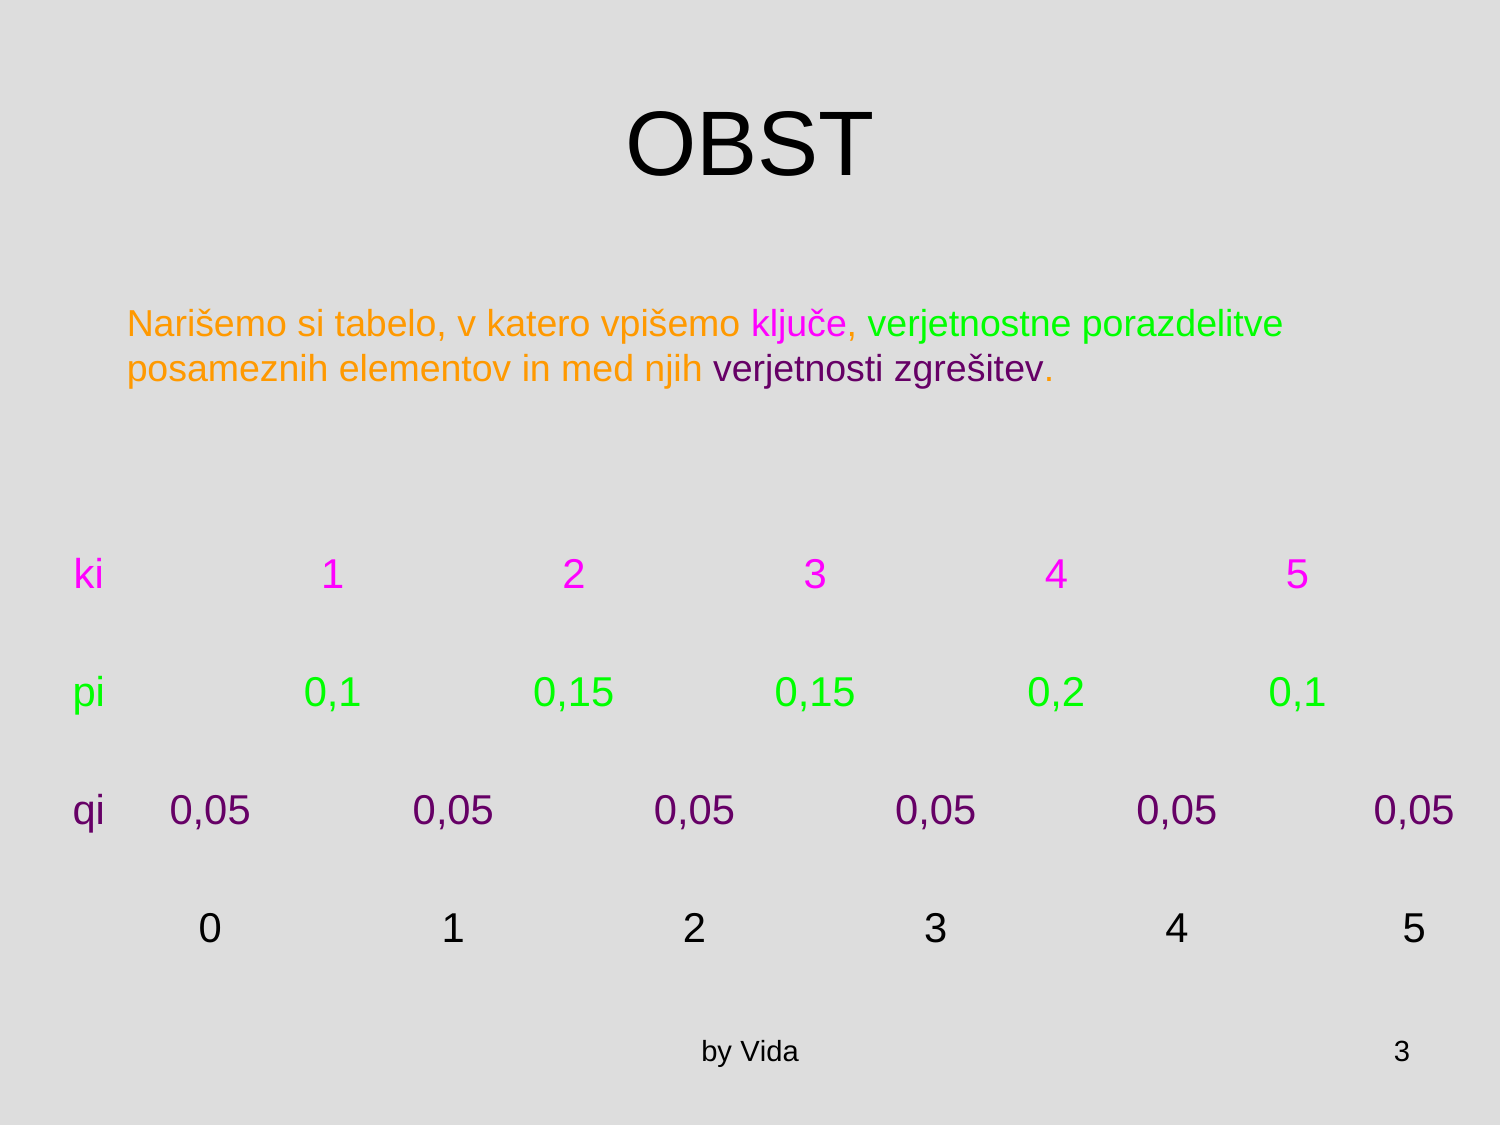

# OBST
Narišemo si tabelo, v katero vpišemo ključe, verjetnostne porazdelitve posameznih elementov in med njih verjetnosti zgrešitev.
| ki | | 1 | | 2 | | 3 | | 4 | | 5 | |
| --- | --- | --- | --- | --- | --- | --- | --- | --- | --- | --- | --- |
| pi | | 0,1 | | 0,15 | | 0,15 | | 0,2 | | 0,1 | |
| qi | 0,05 | | 0,05 | | 0,05 | | 0,05 | | 0,05 | | 0,05 |
| | 0 | | 1 | | 2 | | 3 | | 4 | | 5 |
by Vida
2